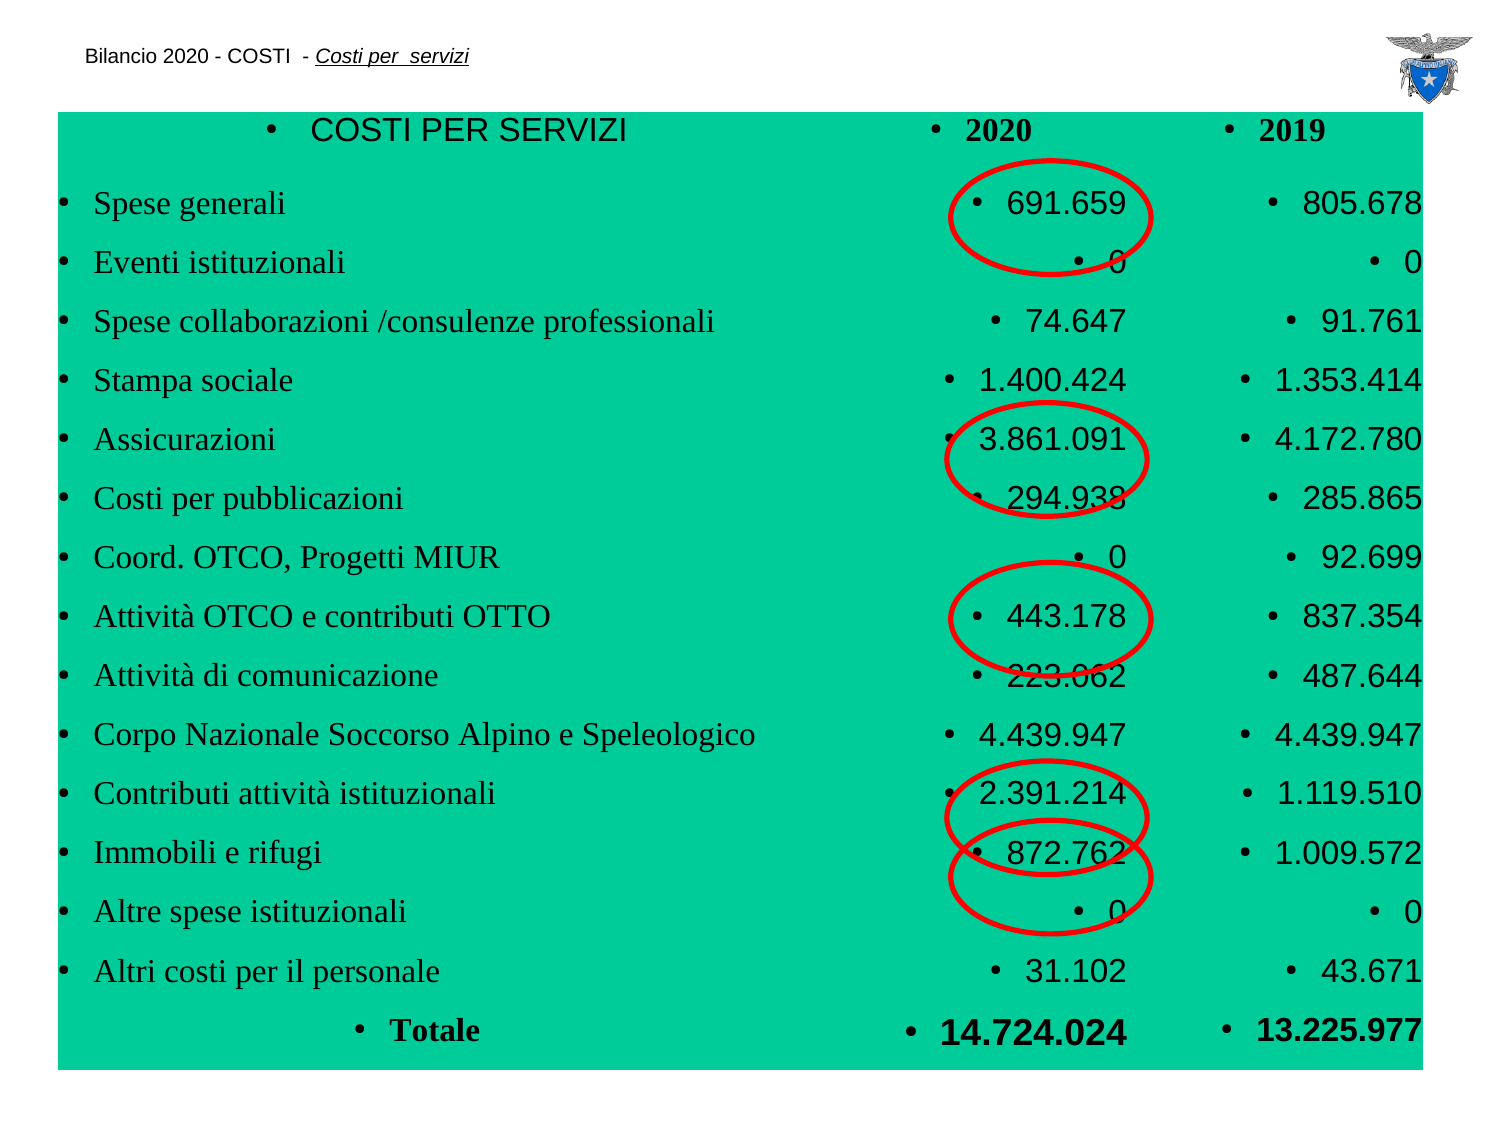

Bilancio 2020 - COSTI - Costi per servizi
| COSTI PER SERVIZI | 2020 | 2019 |
| --- | --- | --- |
| Spese generali | 691.659 | 805.678 |
| Eventi istituzionali | 0 | 0 |
| Spese collaborazioni /consulenze professionali | 74.647 | 91.761 |
| Stampa sociale | 1.400.424 | 1.353.414 |
| Assicurazioni | 3.861.091 | 4.172.780 |
| Costi per pubblicazioni | 294.938 | 285.865 |
| Coord. OTCO, Progetti MIUR | 0 | 92.699 |
| Attività OTCO e contributi OTTO | 443.178 | 837.354 |
| Attività di comunicazione | 223.062 | 487.644 |
| Corpo Nazionale Soccorso Alpino e Speleologico | 4.439.947 | 4.439.947 |
| Contributi attività istituzionali | 2.391.214 | 1.119.510 |
| Immobili e rifugi | 872.762 | 1.009.572 |
| Altre spese istituzionali | 0 | 0 |
| Altri costi per il personale | 31.102 | 43.671 |
| Totale | 14.724.024 | 13.225.977 |